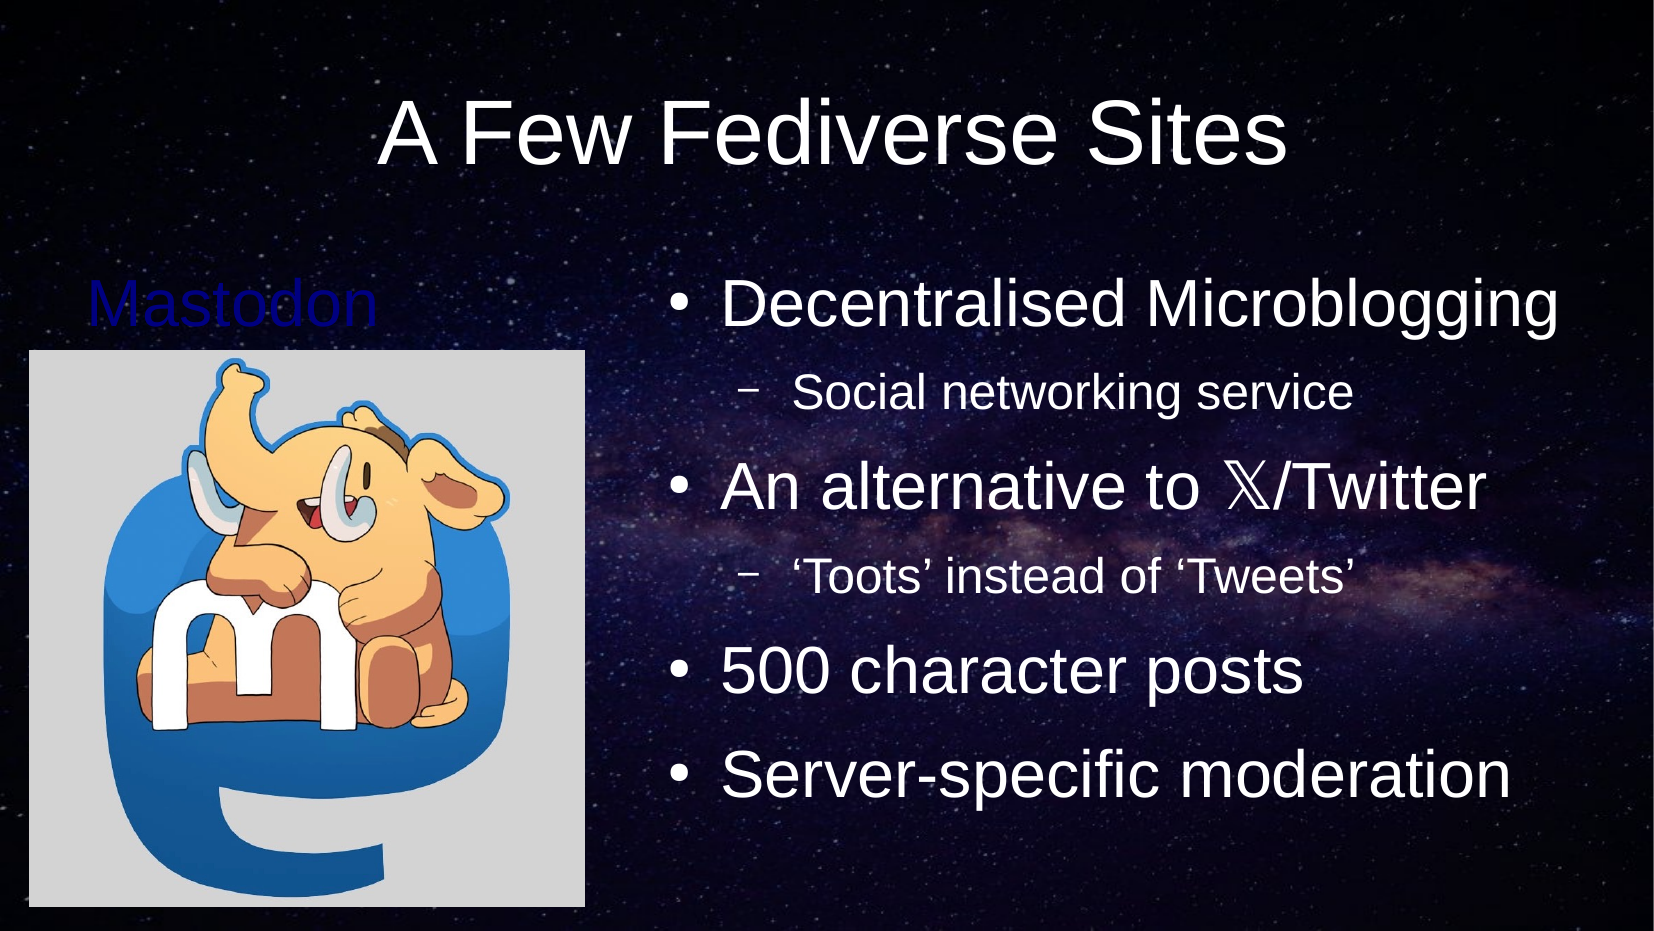

# A Few Fediverse Sites
Mastodon
Decentralised Microblogging
Social networking service
An alternative to 𝕏/Twitter
‘Toots’ instead of ‘Tweets’
500 character posts
Server-specific moderation